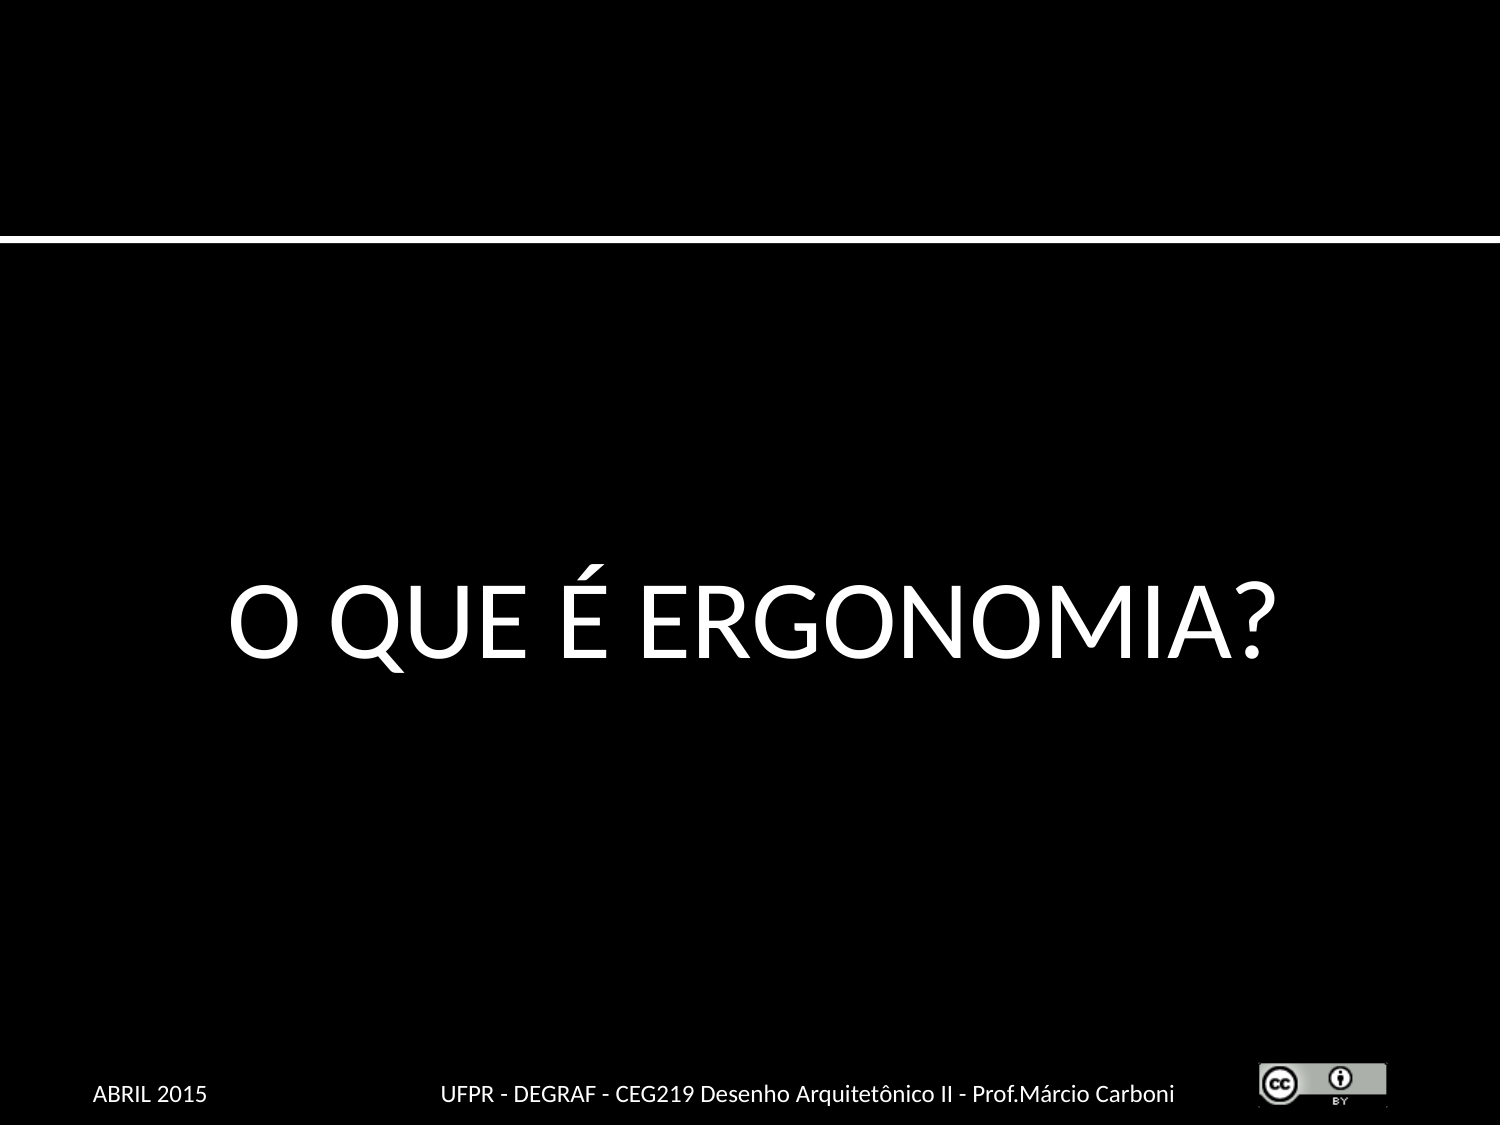

#
O QUE É ERGONOMIA?
ABRIL 2015
UFPR - DEGRAF - CEG219 Desenho Arquitetônico II - Prof.Márcio Carboni
9